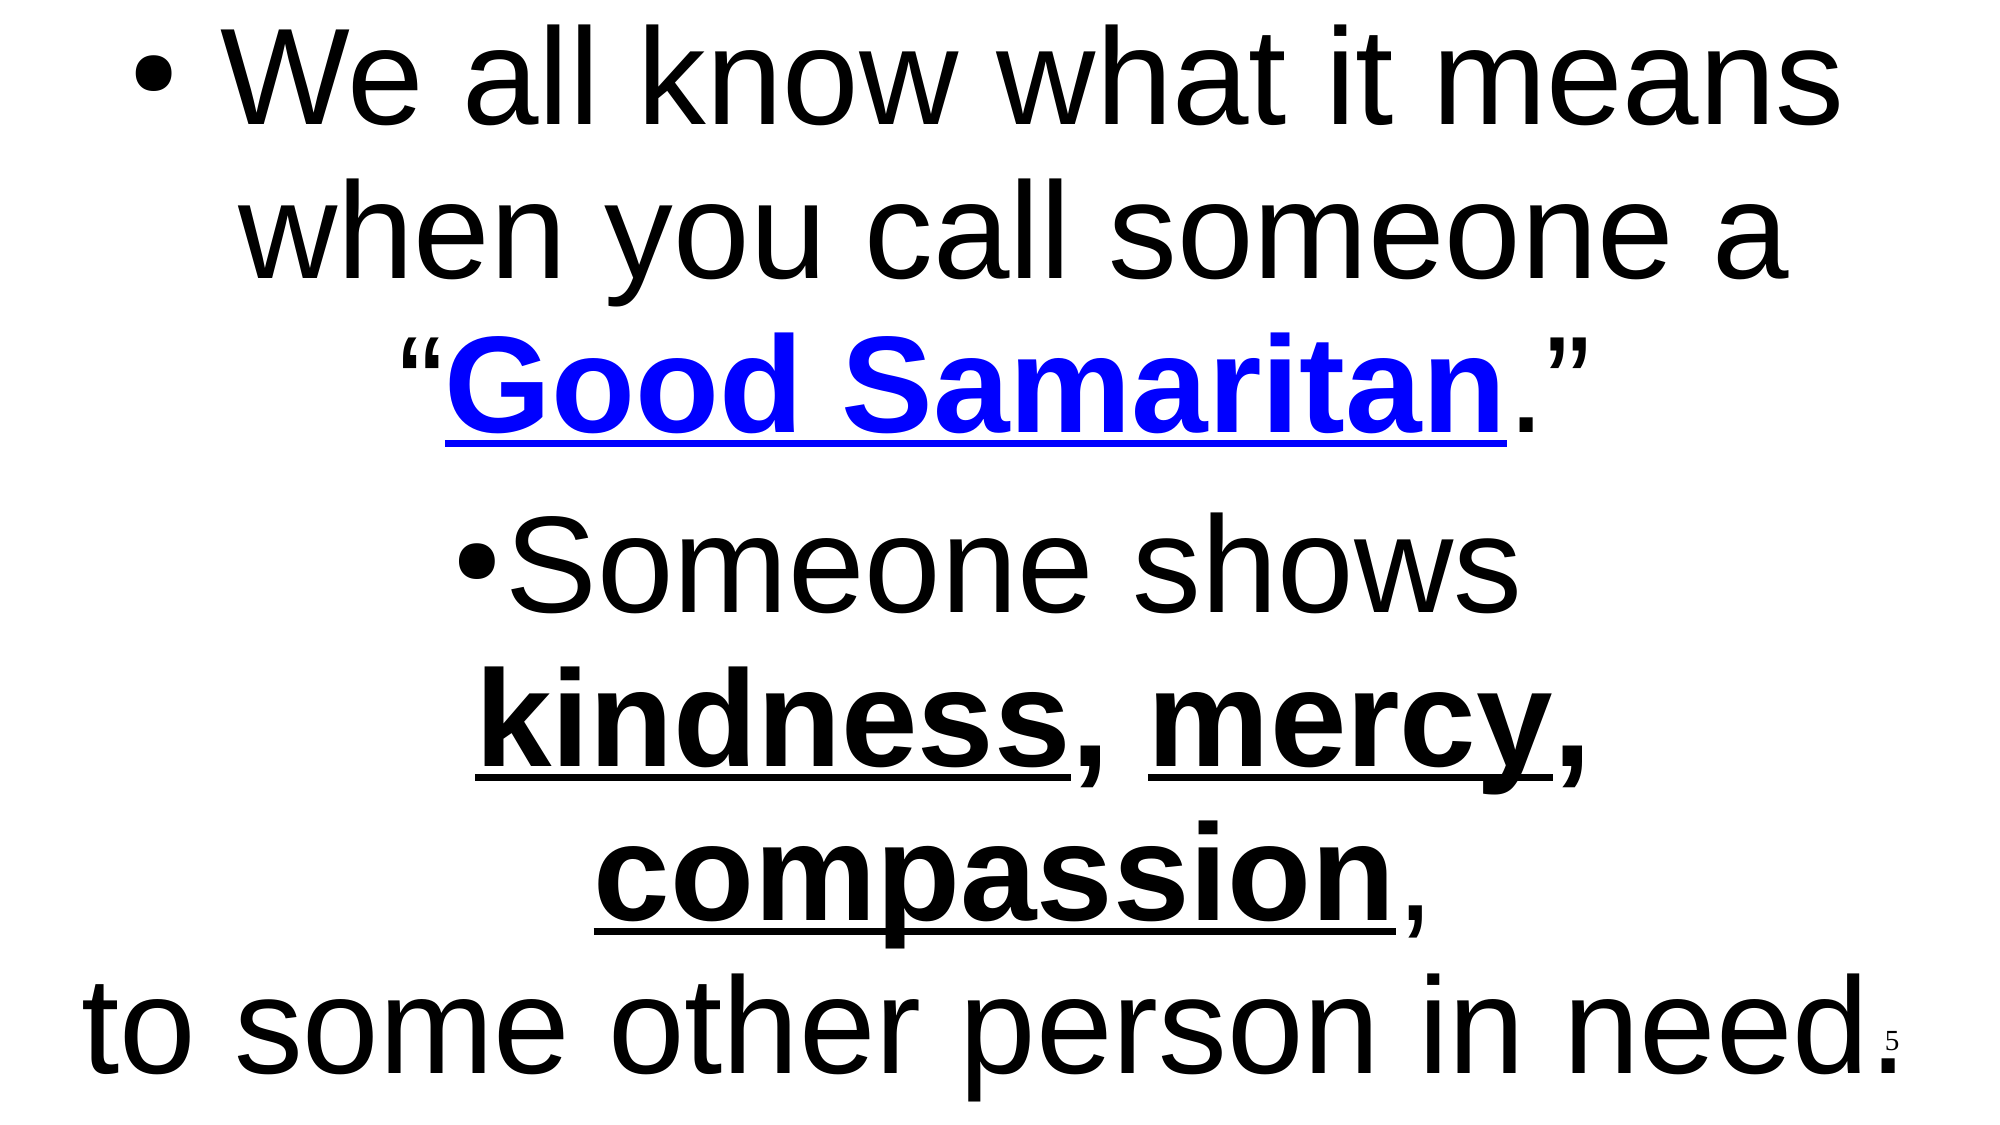

# We all know what it means when you call someone a “Good Samaritan.”
Someone shows
kindness, mercy, compassion,
to some other person in need.
5